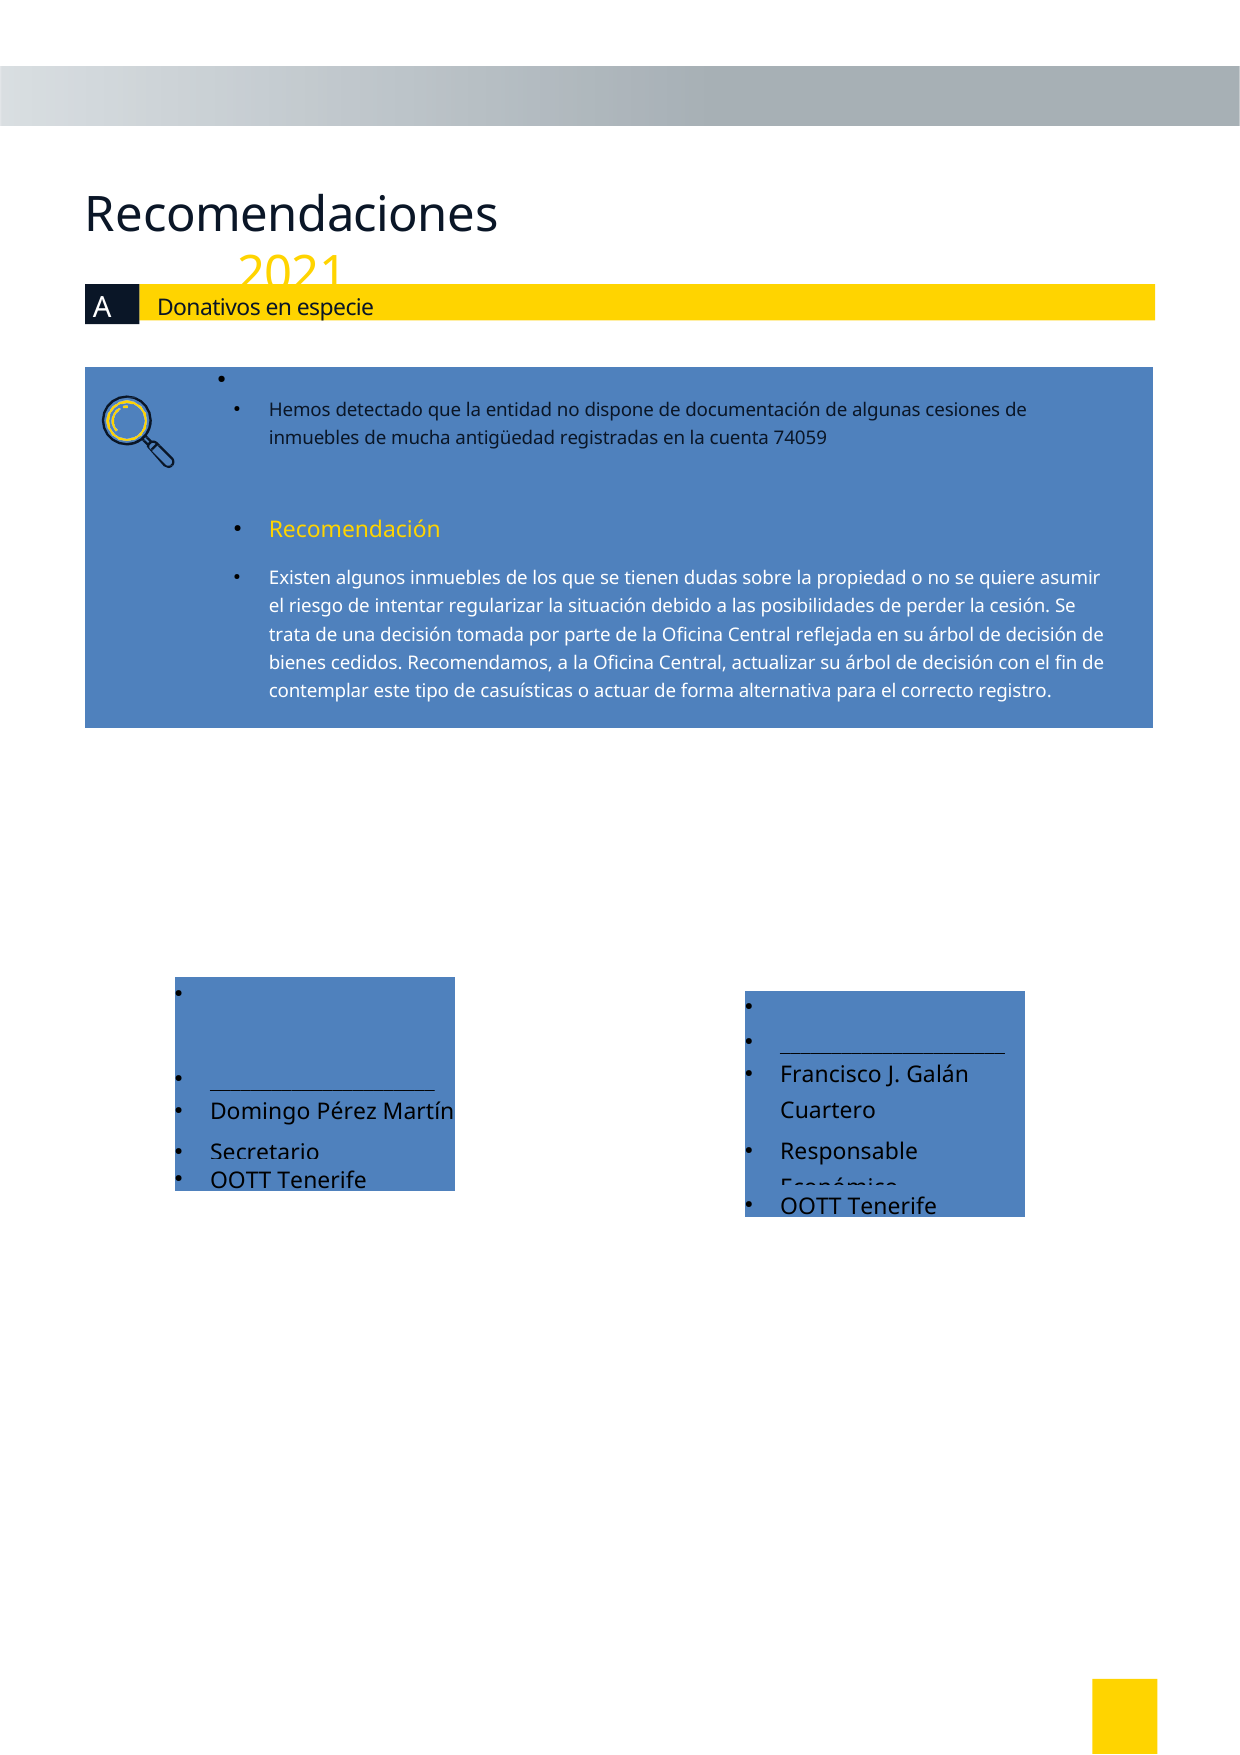

# Recomendaciones 2021
A
Donativos en especie
| | | | Hemos detectado que la entidad no dispone de documentación de algunas cesiones de inmuebles de mucha antigüedad registradas en la cuenta 74059 |
| --- | --- | --- | --- |
| | | | Recomendación Existen algunos inmuebles de los que se tienen dudas sobre la propiedad o no se quiere asumir el riesgo de intentar regularizar la situación debido a las posibilidades de perder la cesión. Se trata de una decisión tomada por parte de la Oficina Central reflejada en su árbol de decisión de bienes cedidos. Recomendamos, a la Oficina Central, actualizar su árbol de decisión con el fin de contemplar este tipo de casuísticas o actuar de forma alternativa para el correcto registro. |
| |
| --- |
| \_\_\_\_\_\_\_\_\_\_\_\_\_\_\_\_\_\_\_\_\_\_ |
| Domingo Pérez Martín Secretario |
| OOTT Tenerife |
| |
| --- |
| \_\_\_\_\_\_\_\_\_\_\_\_\_\_\_\_\_\_\_\_\_\_ |
| Francisco J. Galán Cuartero Responsable Económico |
| OOTT Tenerife |